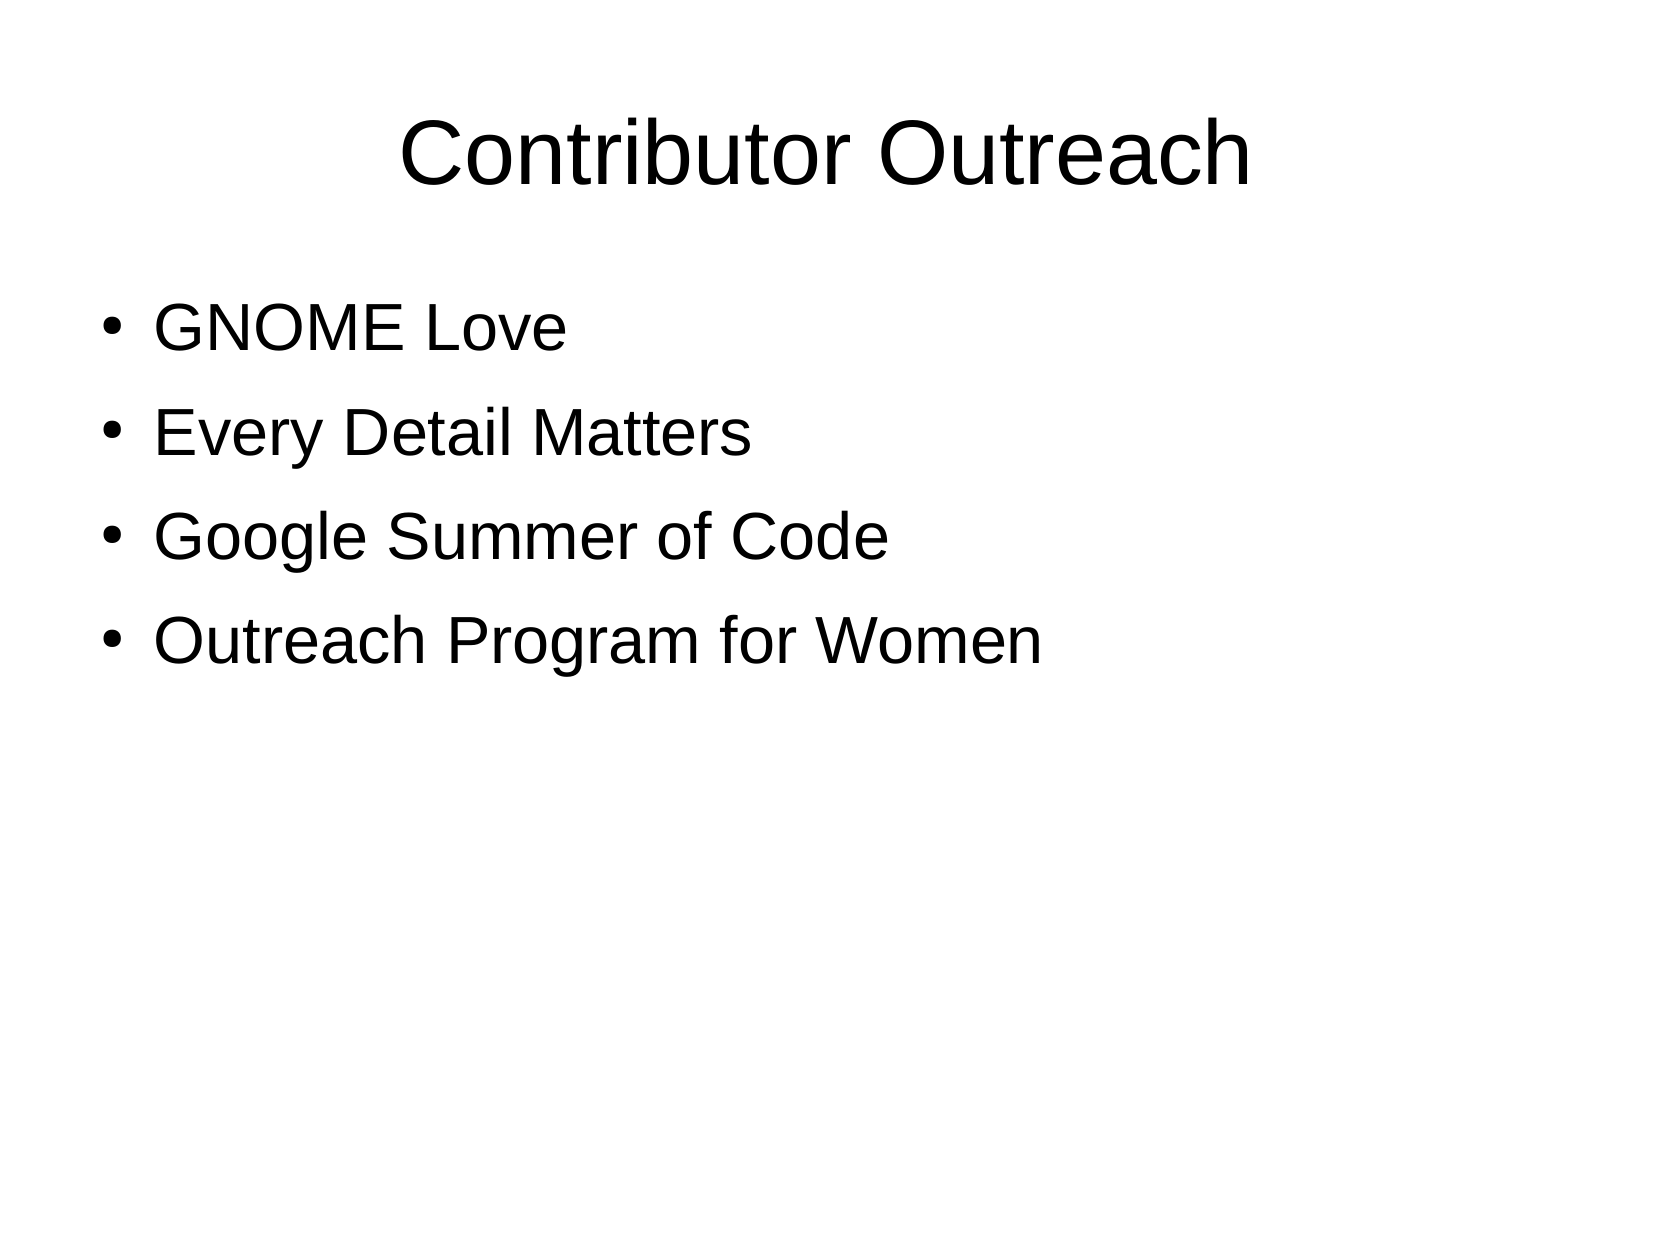

# Contributor Outreach
GNOME Love
Every Detail Matters
Google Summer of Code
Outreach Program for Women